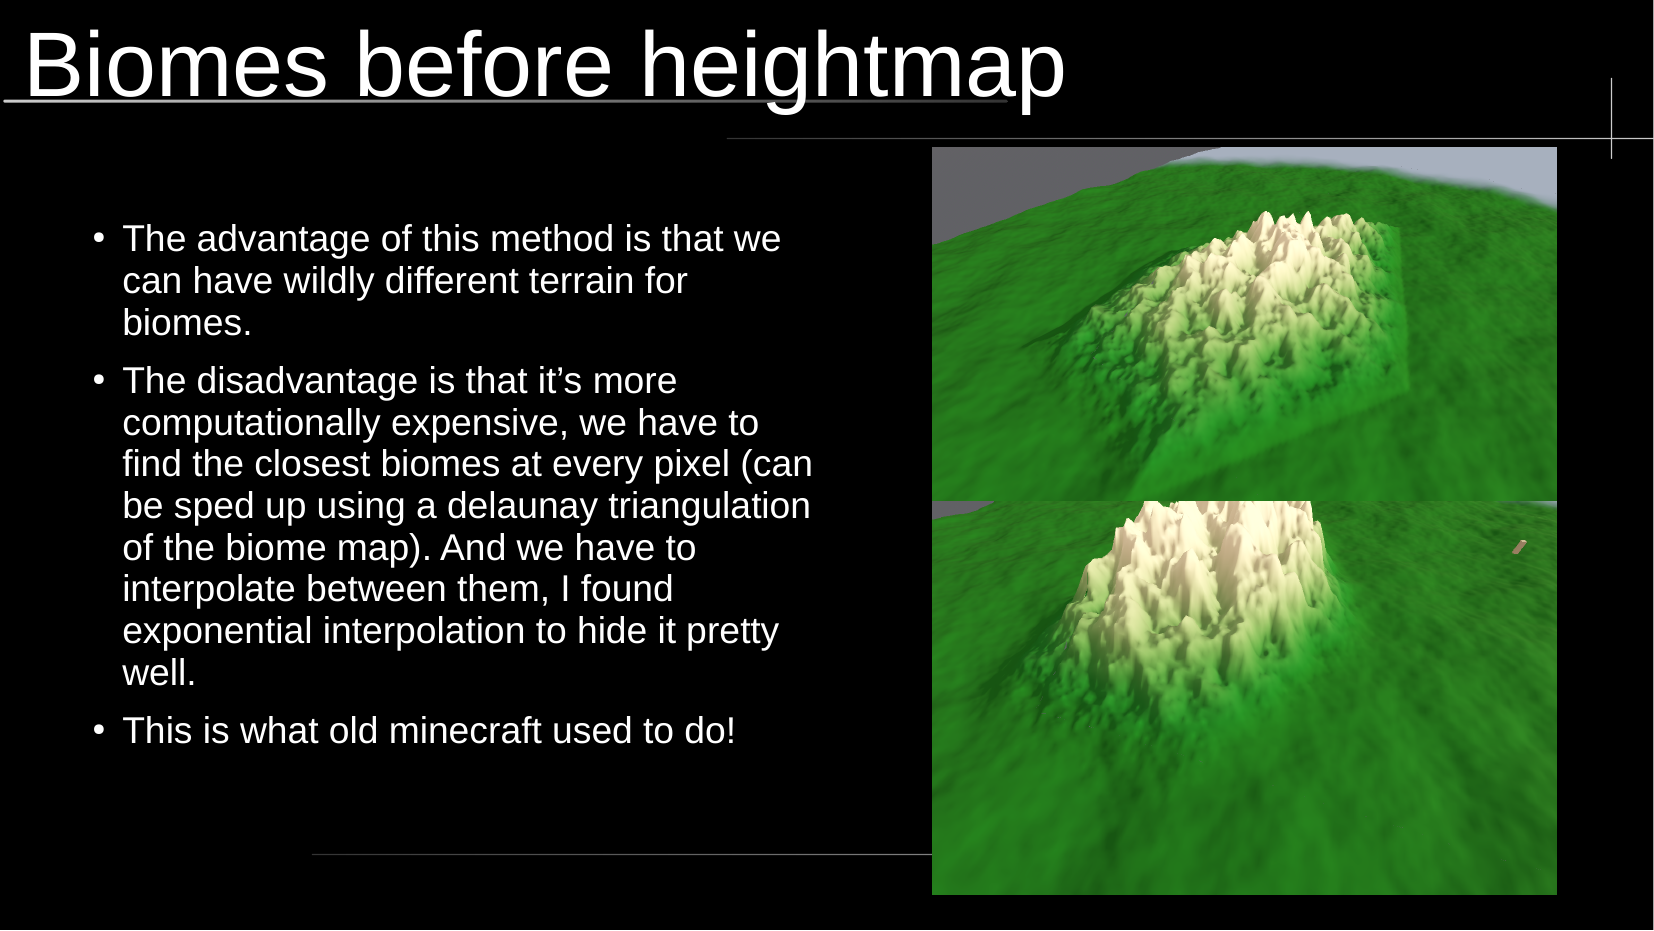

# Biomes before heightmap
The advantage of this method is that we can have wildly different terrain for biomes.
The disadvantage is that it’s more computationally expensive, we have to find the closest biomes at every pixel (can be sped up using a delaunay triangulation of the biome map). And we have to interpolate between them, I found exponential interpolation to hide it pretty well.
This is what old minecraft used to do!
11